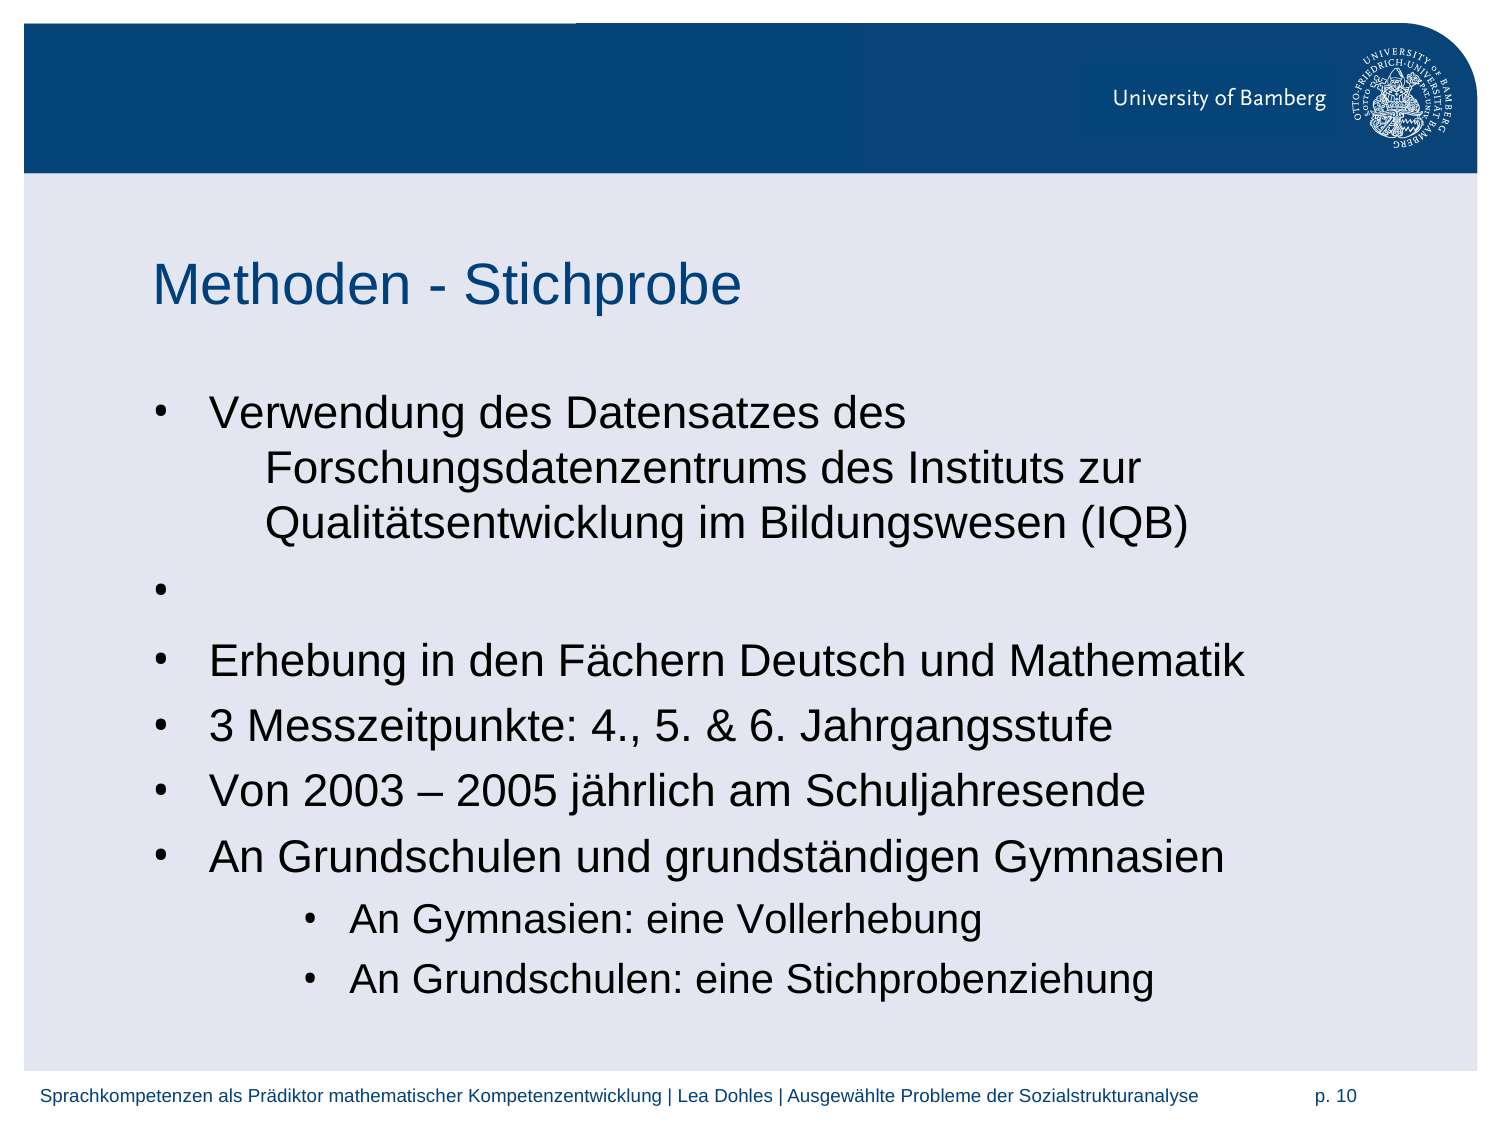

# Methoden - Stichprobe
Verwendung des Datensatzes des Forschungsdatenzentrums des Instituts zur Qualitätsentwicklung im Bildungswesen (IQB)
Erhebung in den Fächern Deutsch und Mathematik
3 Messzeitpunkte: 4., 5. & 6. Jahrgangsstufe
Von 2003 – 2005 jährlich am Schuljahresende
An Grundschulen und grundständigen Gymnasien
An Gymnasien: eine Vollerhebung
An Grundschulen: eine Stichprobenziehung